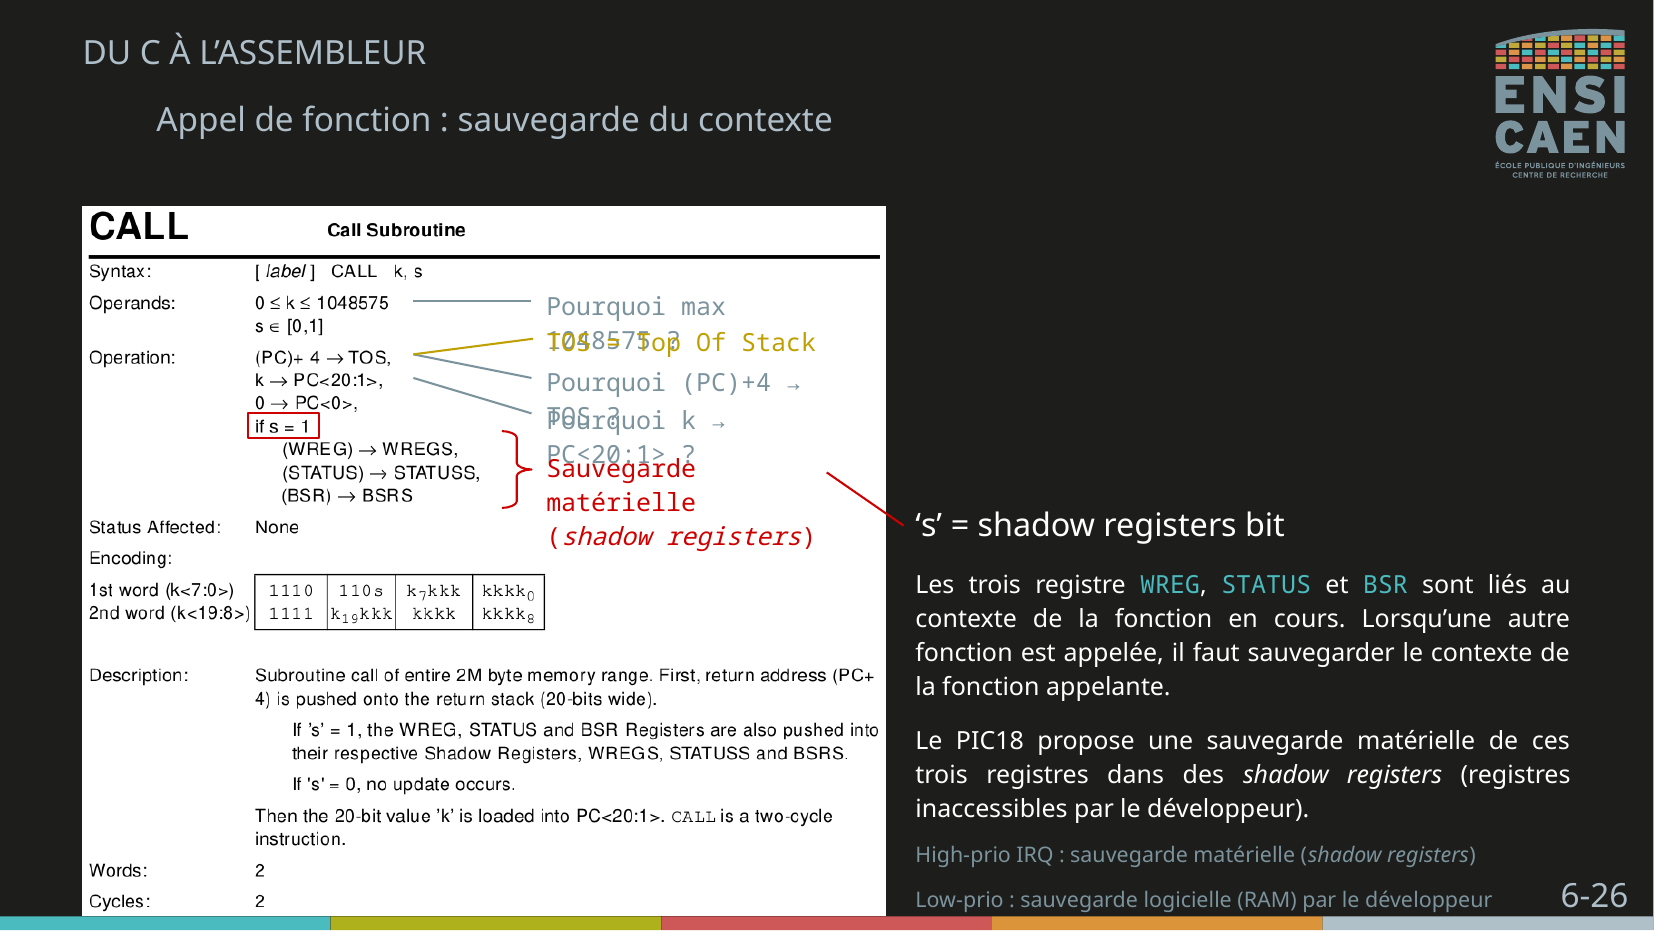

# DU C À L’ASSEMBLEUR Appel de fonction : sauvegarde du contexte
Pourquoi max 1048575 ?
TOS = Top Of Stack
Pourquoi (PC)+4 → TOS ?
Pourquoi k → PC<20:1> ?
Sauvegarde matérielle
(shadow registers)
‘s’ = shadow registers bit
Les trois registre WREG, STATUS et BSR sont liés au contexte de la fonction en cours. Lorsqu’une autre fonction est appelée, il faut sauvegarder le contexte de la fonction appelante.
Le PIC18 propose une sauvegarde matérielle de ces trois registres dans des shadow registers (registres inaccessibles par le développeur).
High-prio IRQ : sauvegarde matérielle (shadow registers)
Low-prio : sauvegarde logicielle (RAM) par le développeur